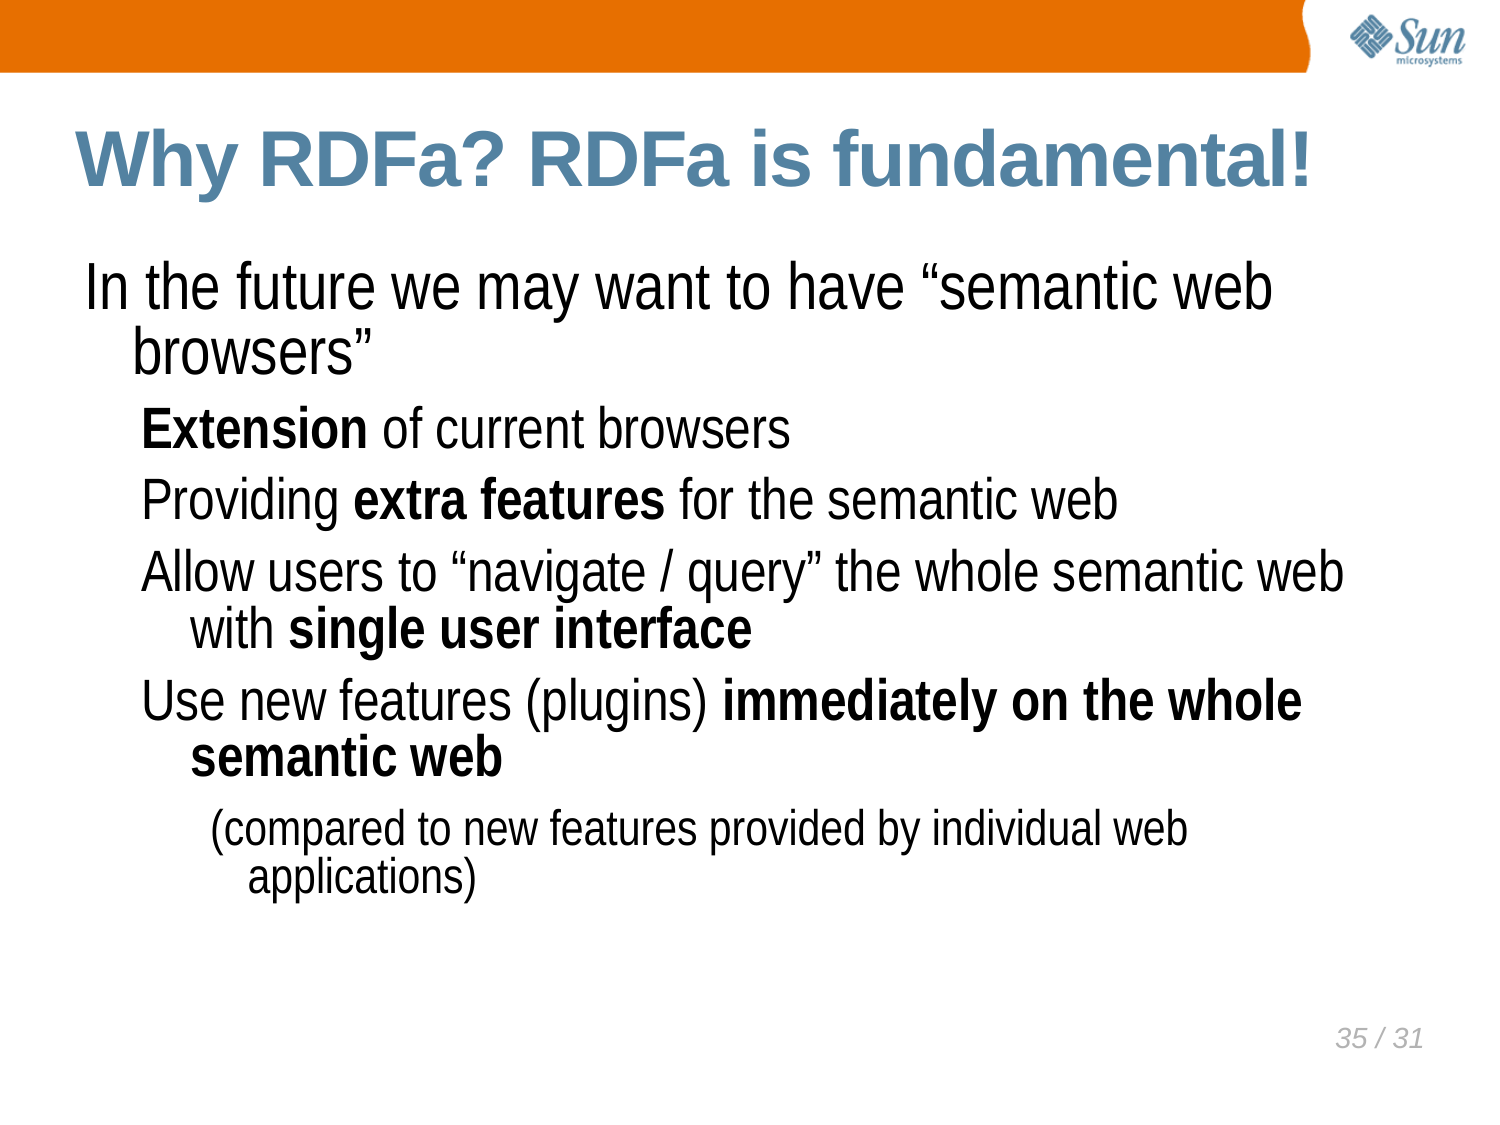

# Why RDFa? RDFa is fundamental!
In the future we may want to have “semantic web browsers”
Extension of current browsers
Providing extra features for the semantic web
Allow users to “navigate / query” the whole semantic web with single user interface
Use new features (plugins) immediately on the whole semantic web
(compared to new features provided by individual web applications)
35